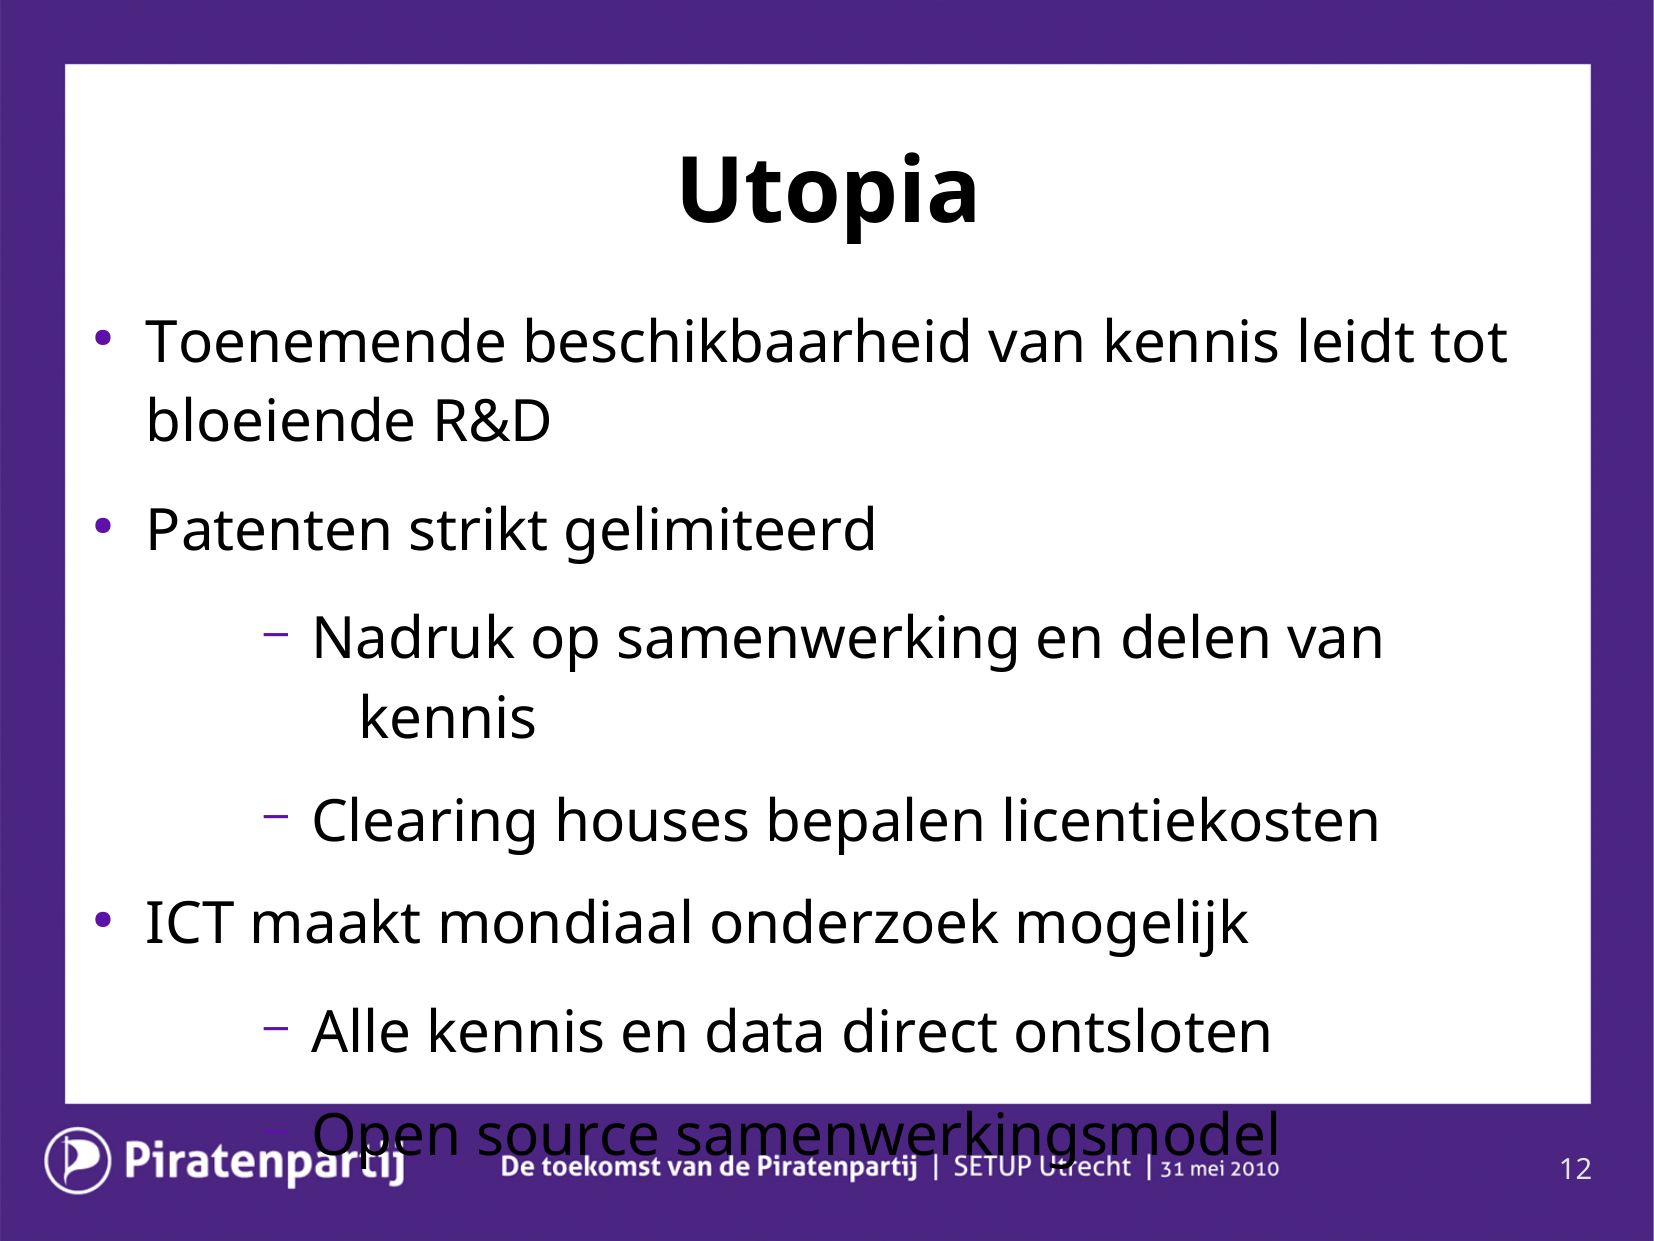

# Utopia
Toenemende beschikbaarheid van kennis leidt tot bloeiende R&D
Patenten strikt gelimiteerd
Nadruk op samenwerking en delen van kennis
Clearing houses bepalen licentiekosten
ICT maakt mondiaal onderzoek mogelijk
Alle kennis en data direct ontsloten
Open source samenwerkingsmodel
12